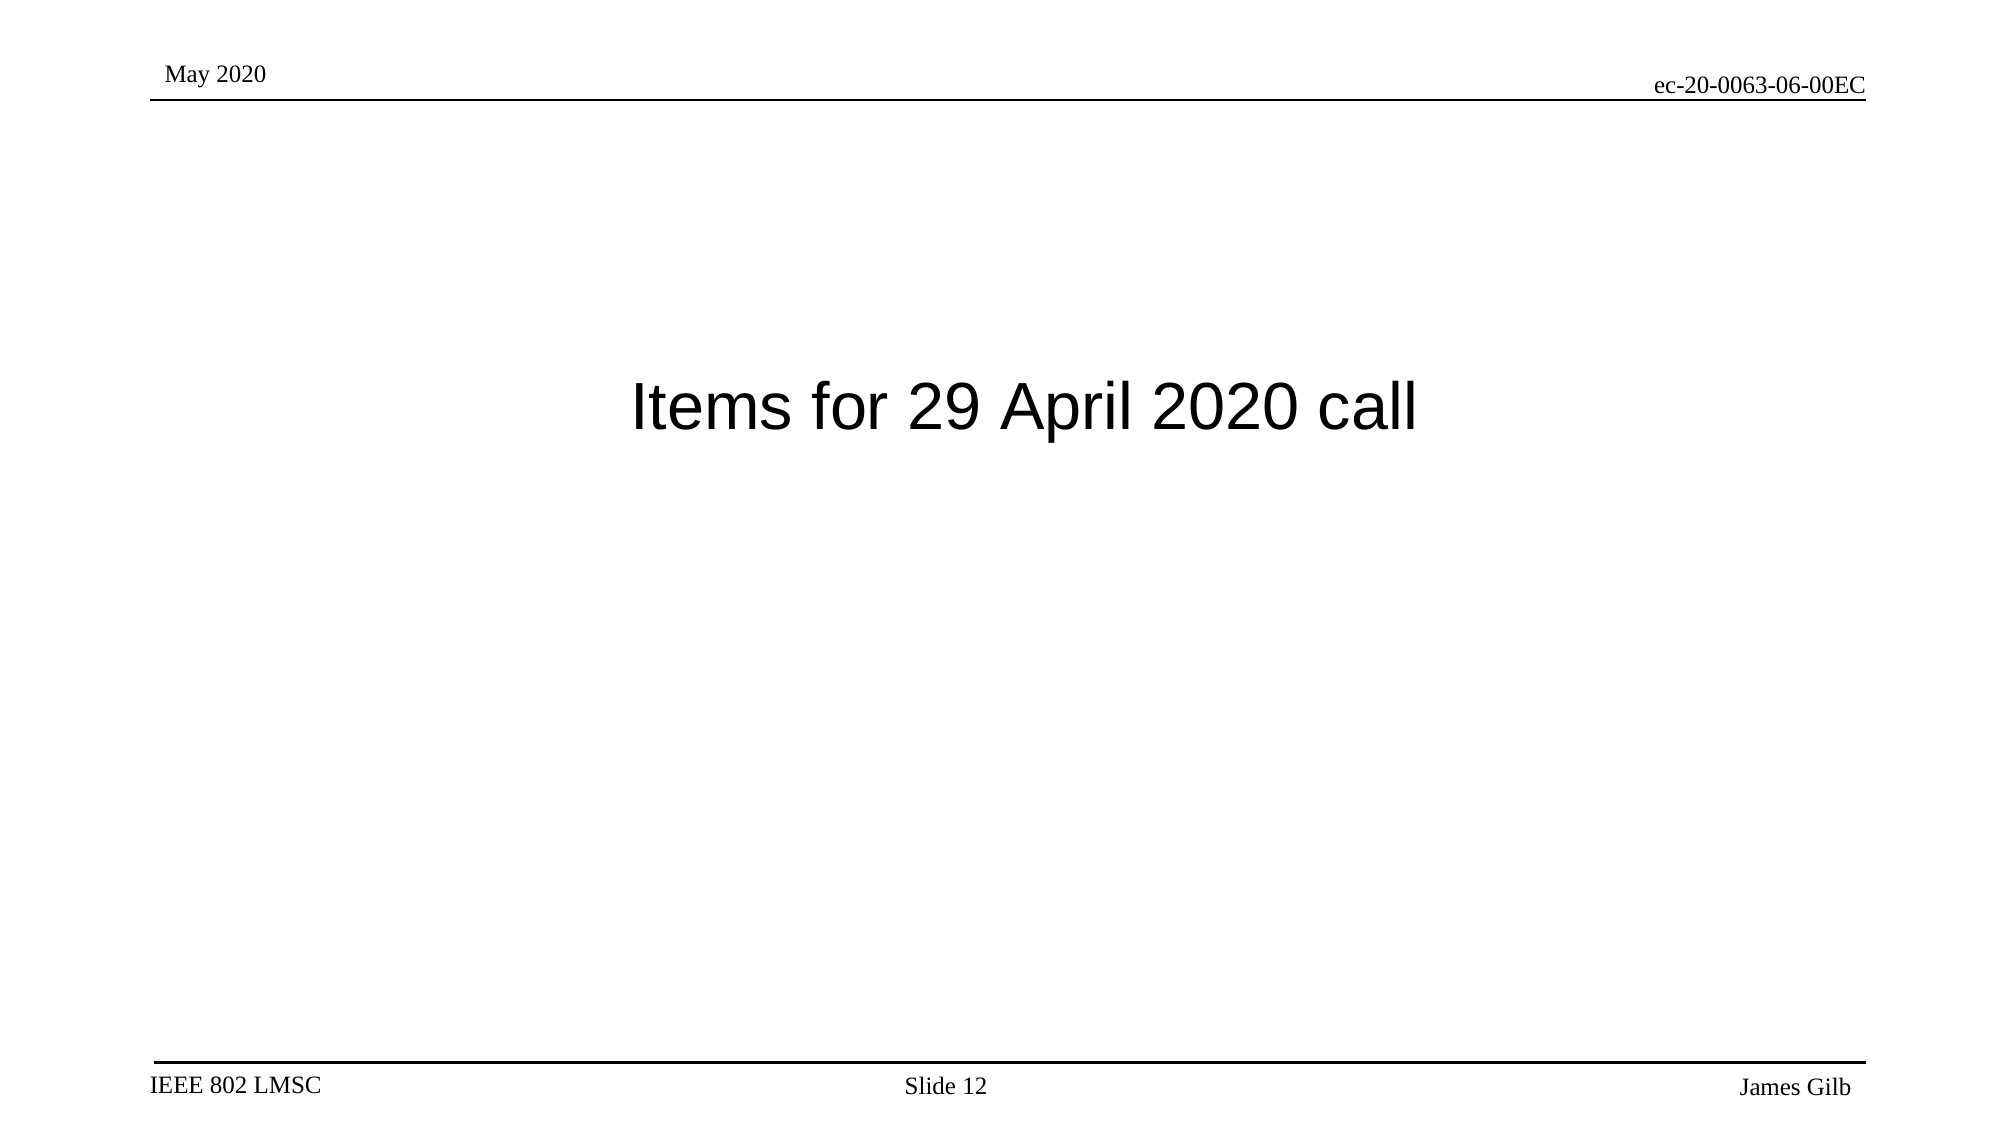

# Items for 29 April 2020 call
12